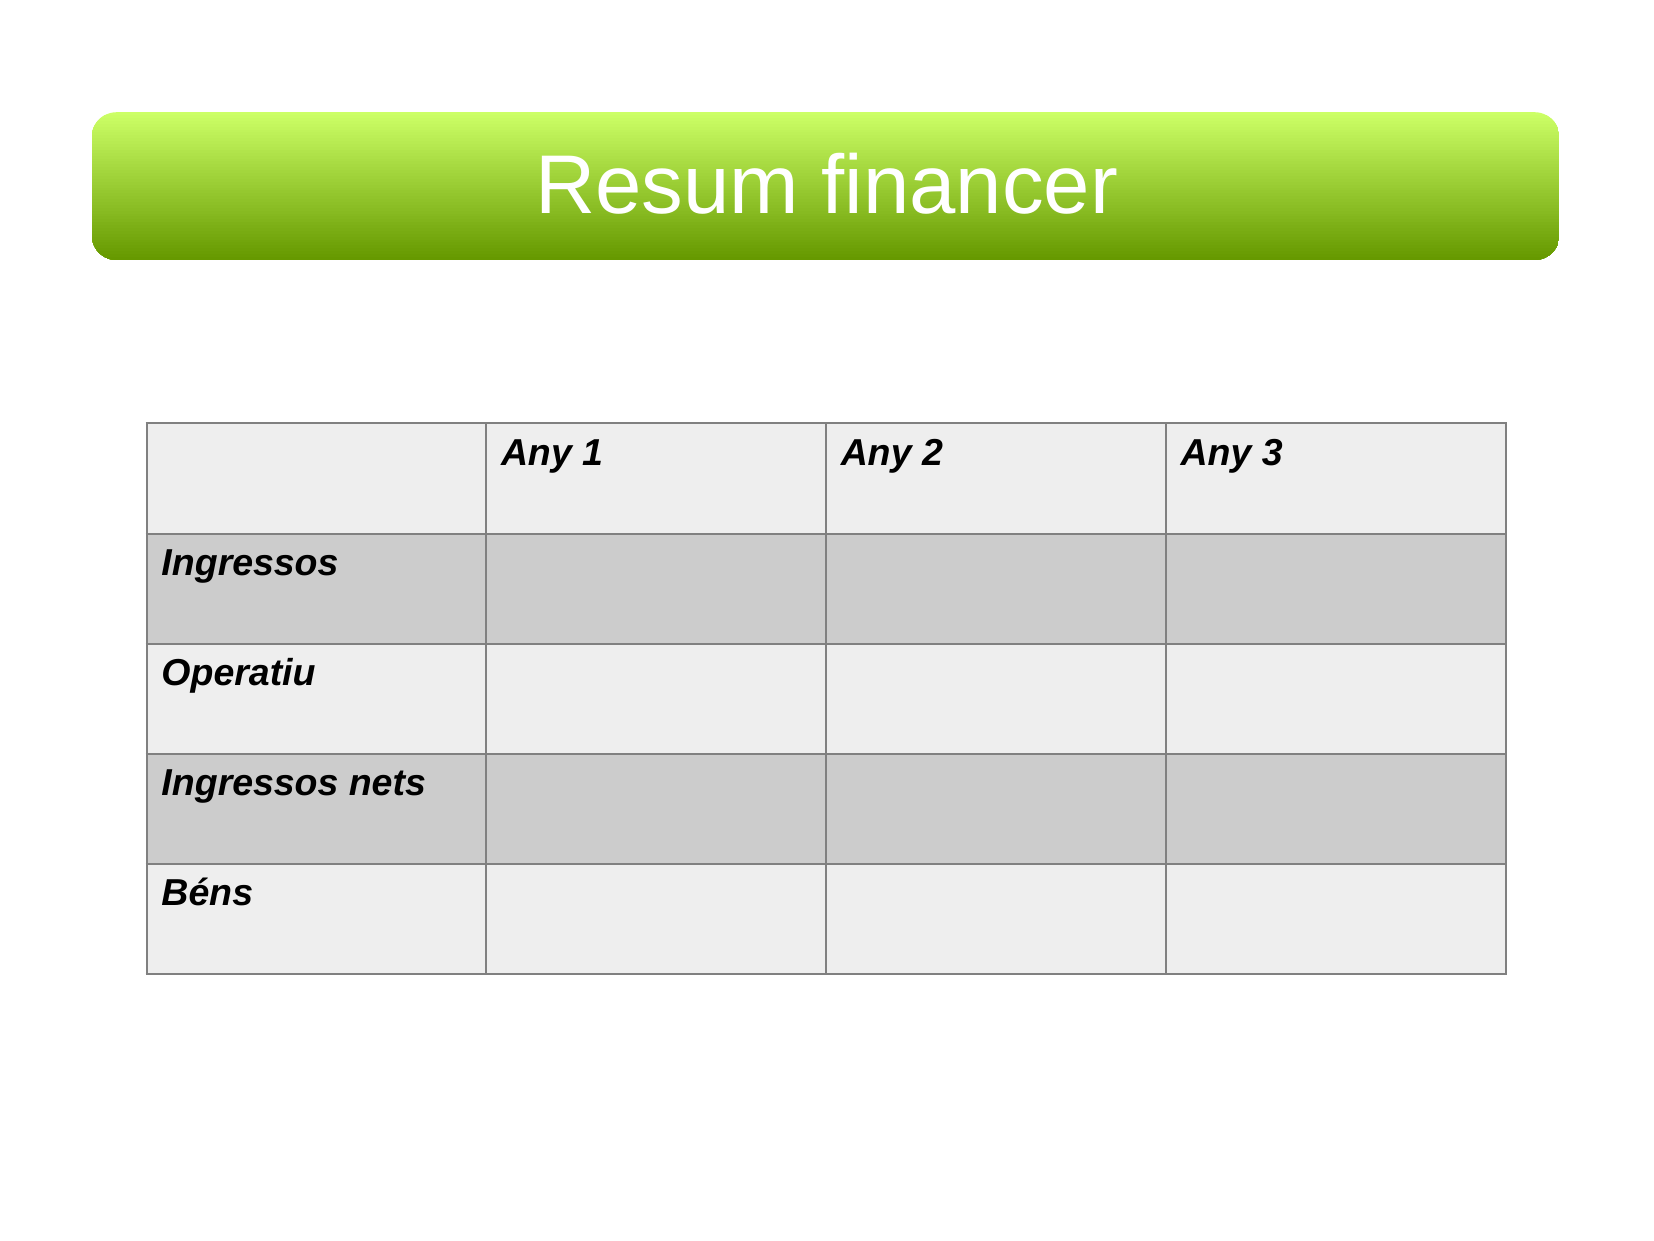

# Resum financer
| | Any 1 | Any 2 | Any 3 |
| --- | --- | --- | --- |
| Ingressos | | | |
| Operatiu | | | |
| Ingressos nets | | | |
| Béns | | | |